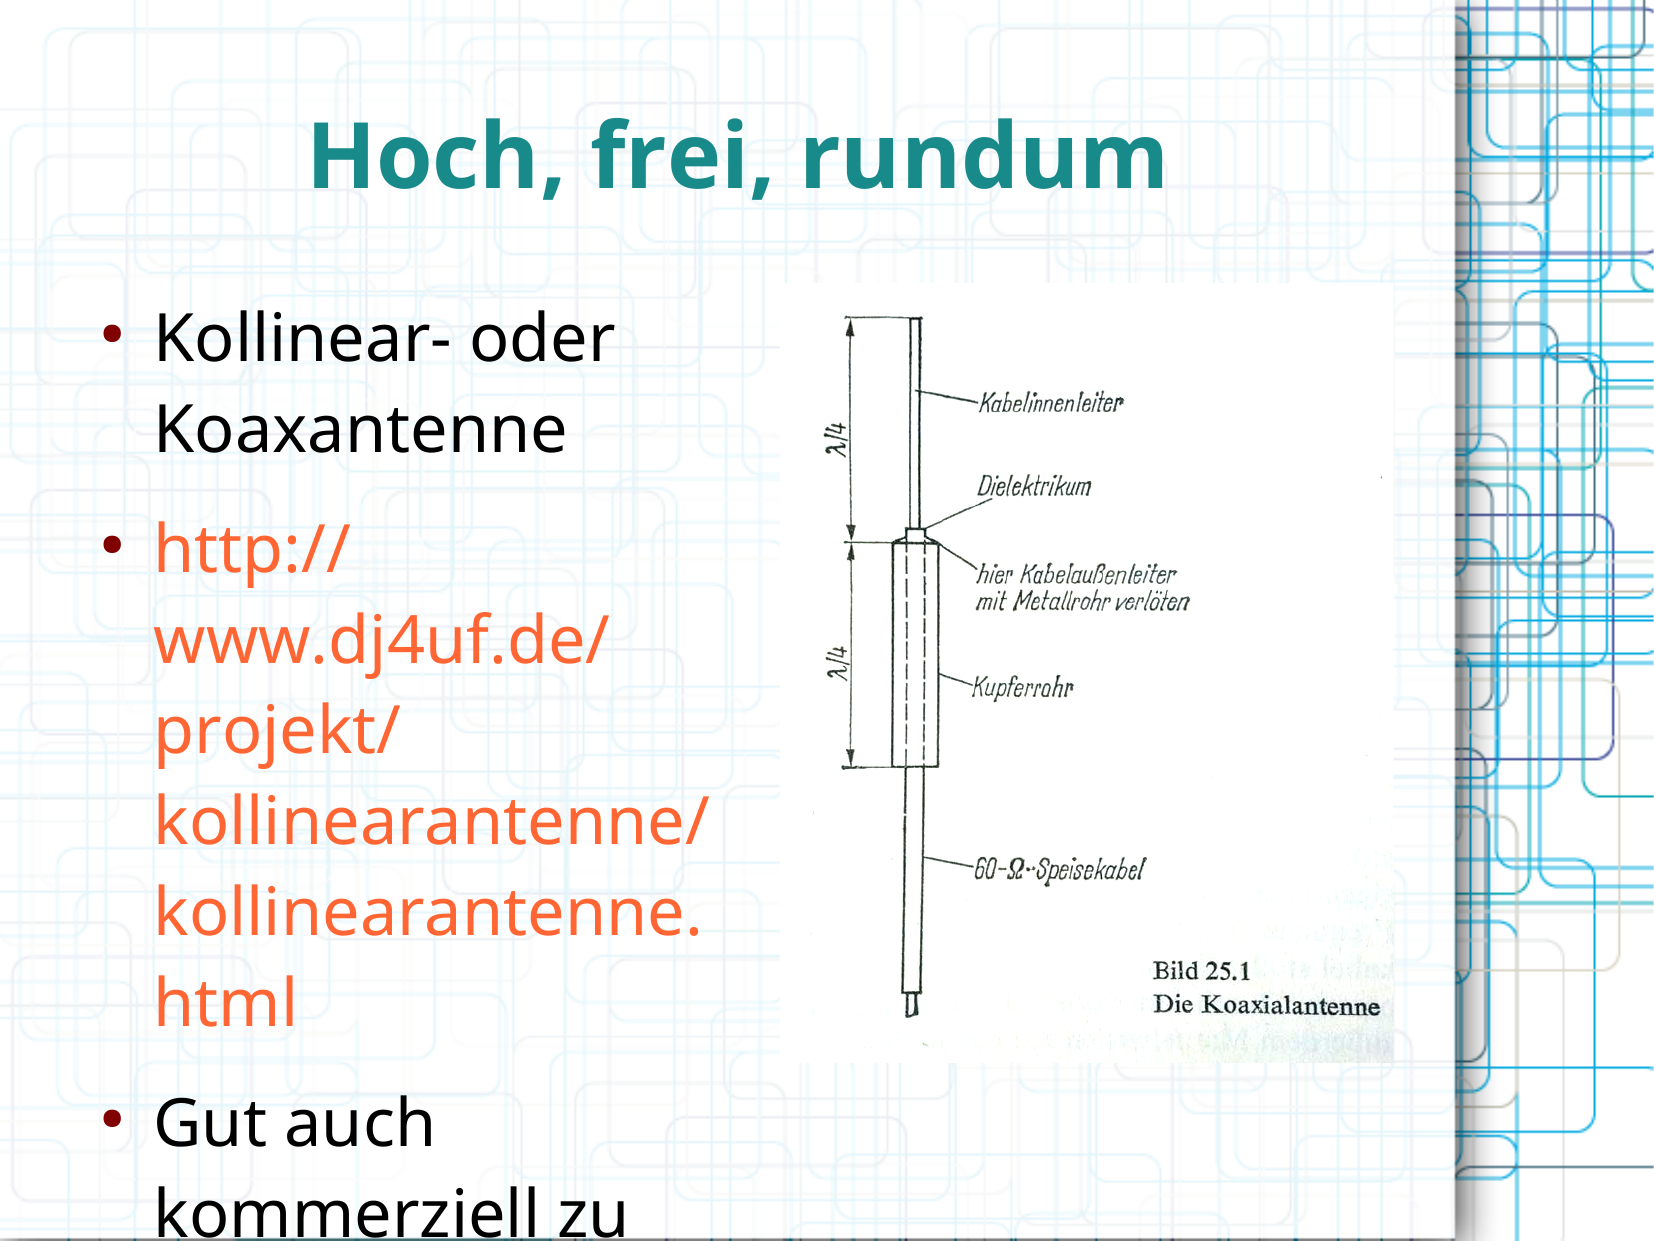

# Hoch, frei, rundum
Kollinear- oder Koaxantenne
http://www.dj4uf.de/
projekt/
kollinearantenne/
kollinearantenne.html
Gut auch kommerziell zu haben